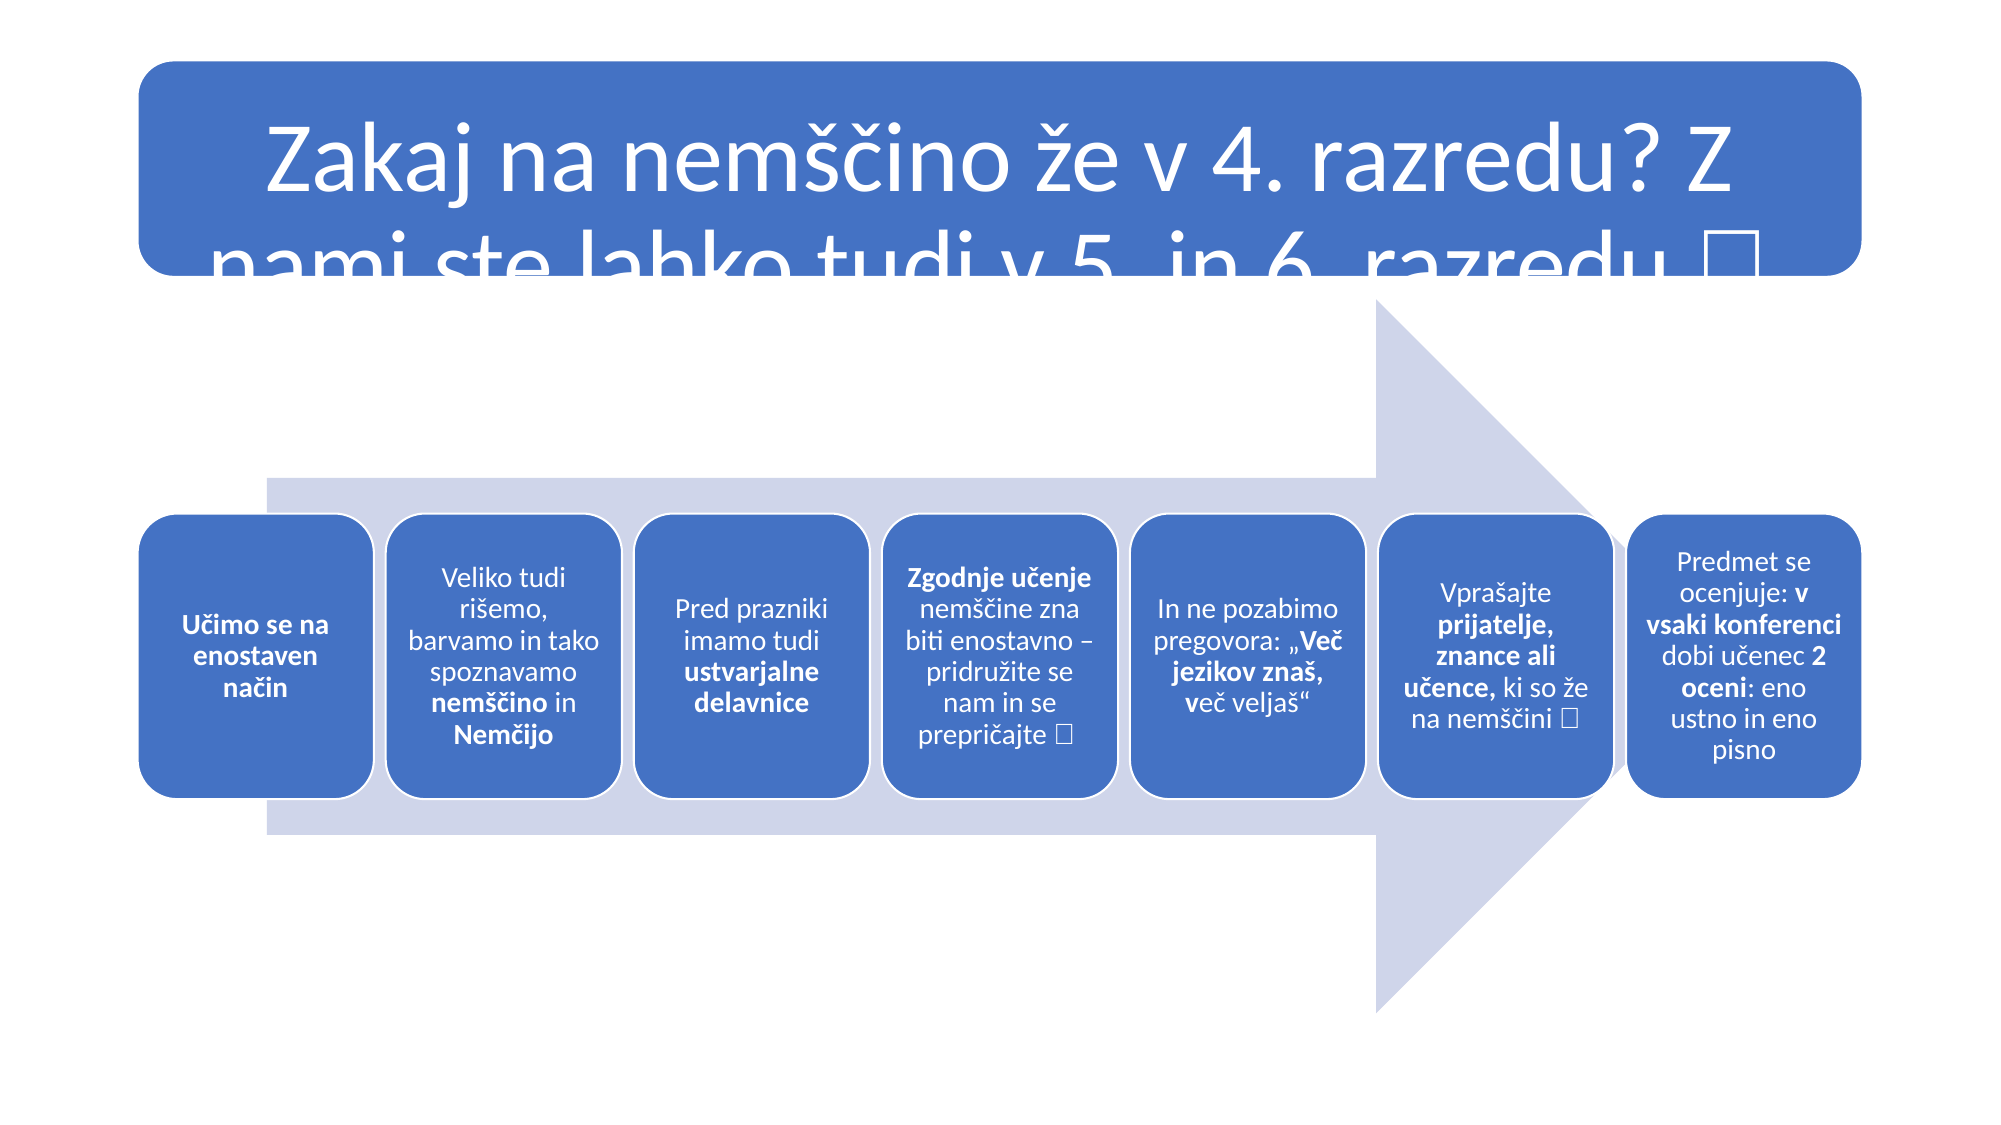

Zakaj na nemščino že v 4. razredu? Z nami ste lahko tudi v 5. in 6. razredu 
Učimo se na enostaven način
Veliko tudi rišemo, barvamo in tako spoznavamo nemščino in Nemčijo
Pred prazniki imamo tudi ustvarjalne delavnice
Zgodnje učenje nemščine zna biti enostavno – pridružite se nam in se prepričajte 
In ne pozabimo pregovora: „Več jezikov znaš, več veljaš“
Vprašajte prijatelje, znance ali učence, ki so že na nemščini 
Predmet se ocenjuje: v vsaki konferenci dobi učenec 2 oceni: eno ustno in eno pisno